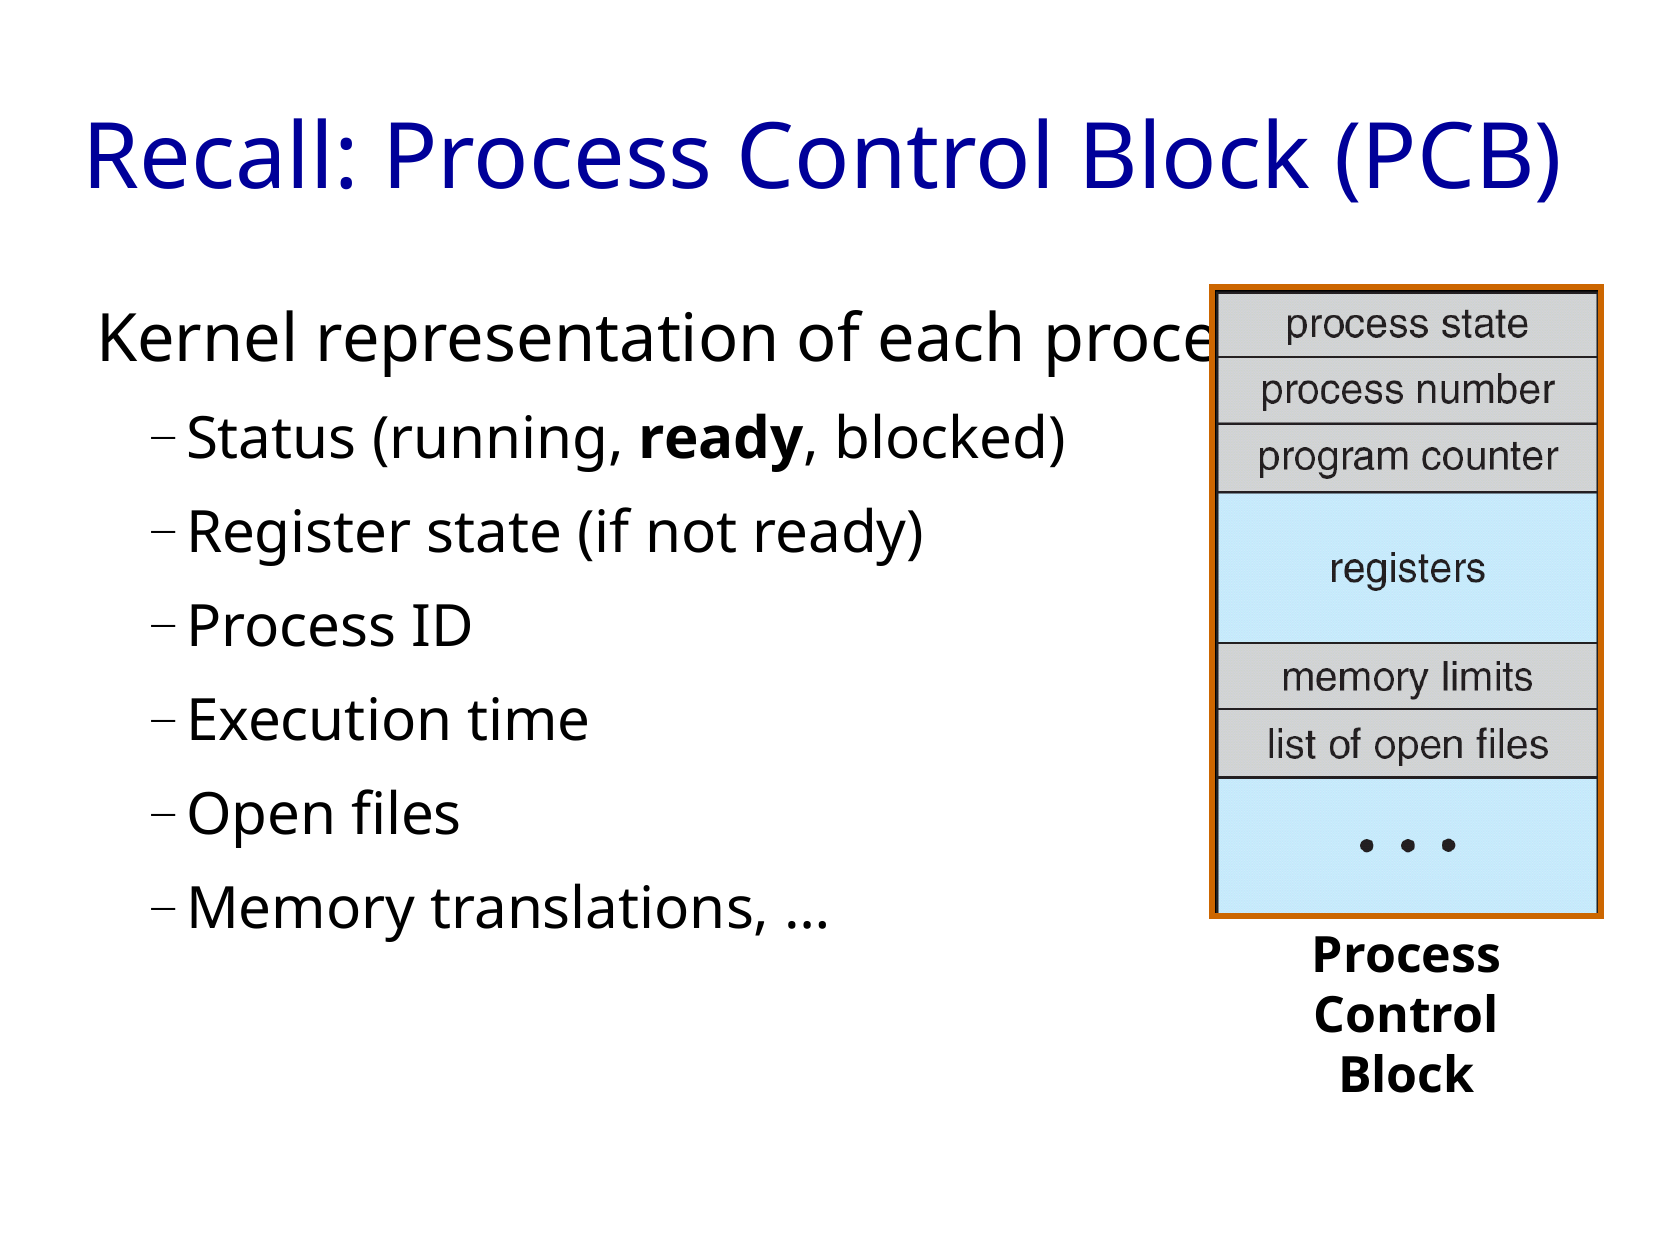

# Recall: Process Control Block (PCB)
Kernel representation of each process
Status (running, ready, blocked)
Register state (if not ready)
Process ID
Execution time
Open files
Memory translations, …
Process
Control
Block